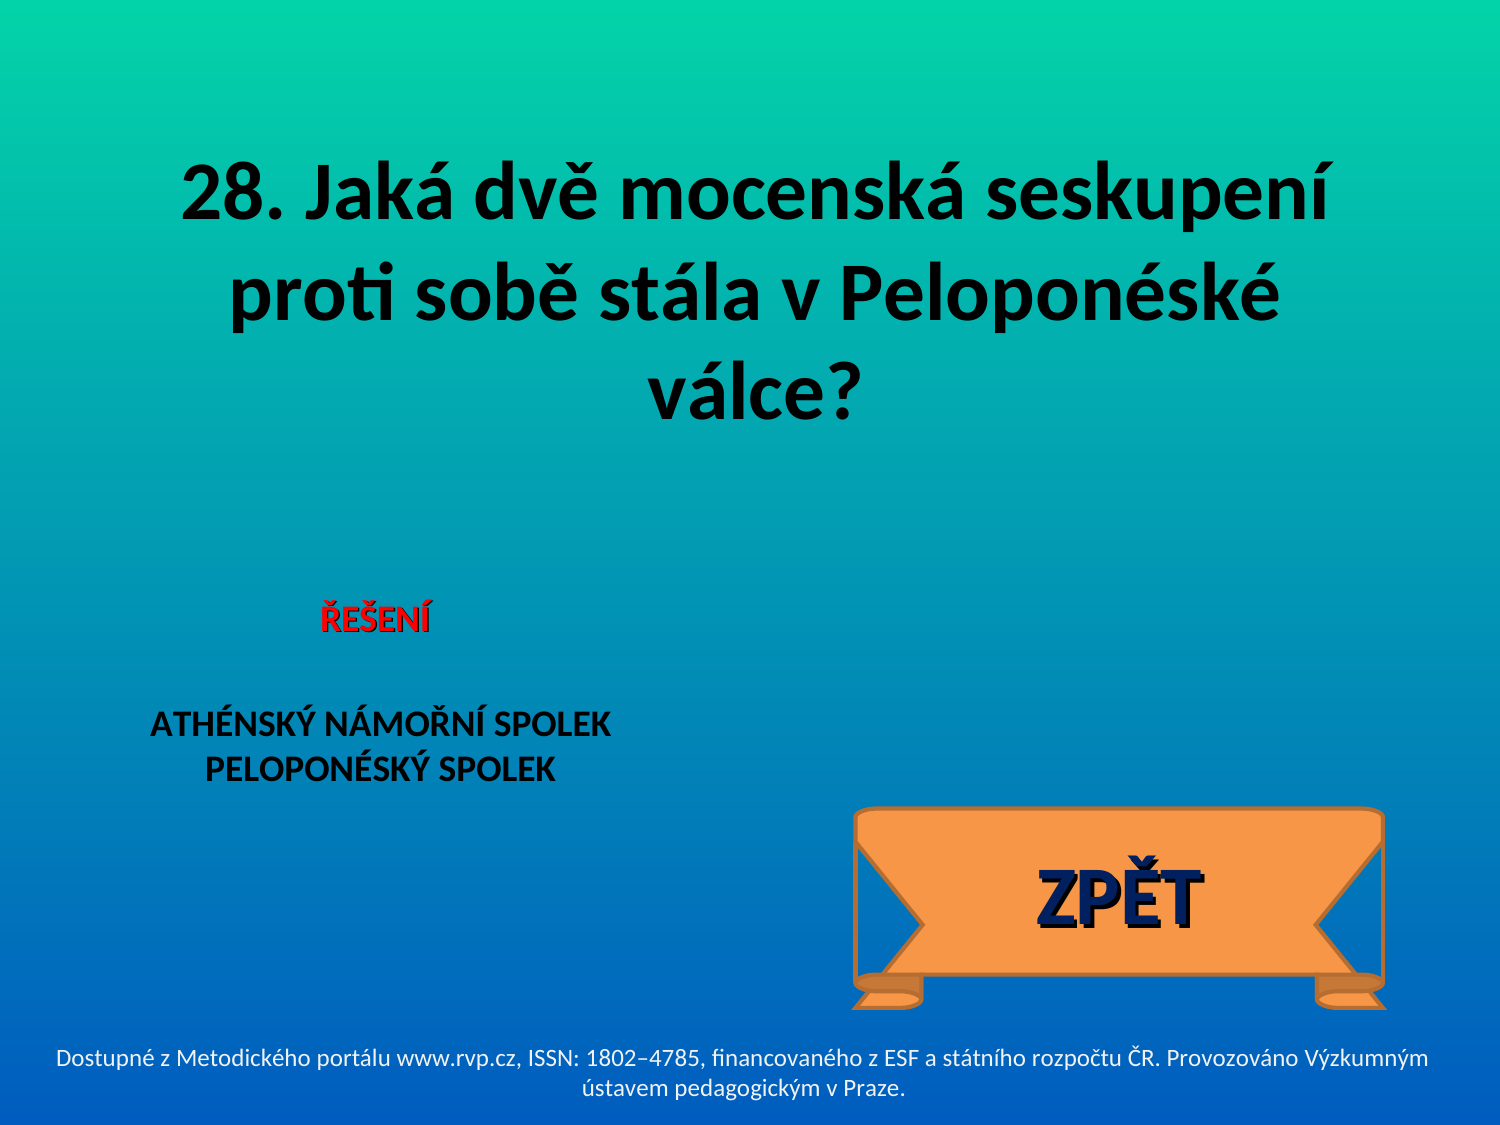

28. Jaká dvě mocenská seskupení proti sobě stála v Peloponéské válce?
ŘEŠENÍ
ATHÉNSKÝ NÁMOŘNÍ SPOLEK
PELOPONÉSKÝ SPOLEK
ZPĚT
Dostupné z Metodického portálu www.rvp.cz, ISSN: 1802–4785, financovaného z ESF a státního rozpočtu ČR. Provozováno Výzkumným ústavem pedagogickým v Praze.